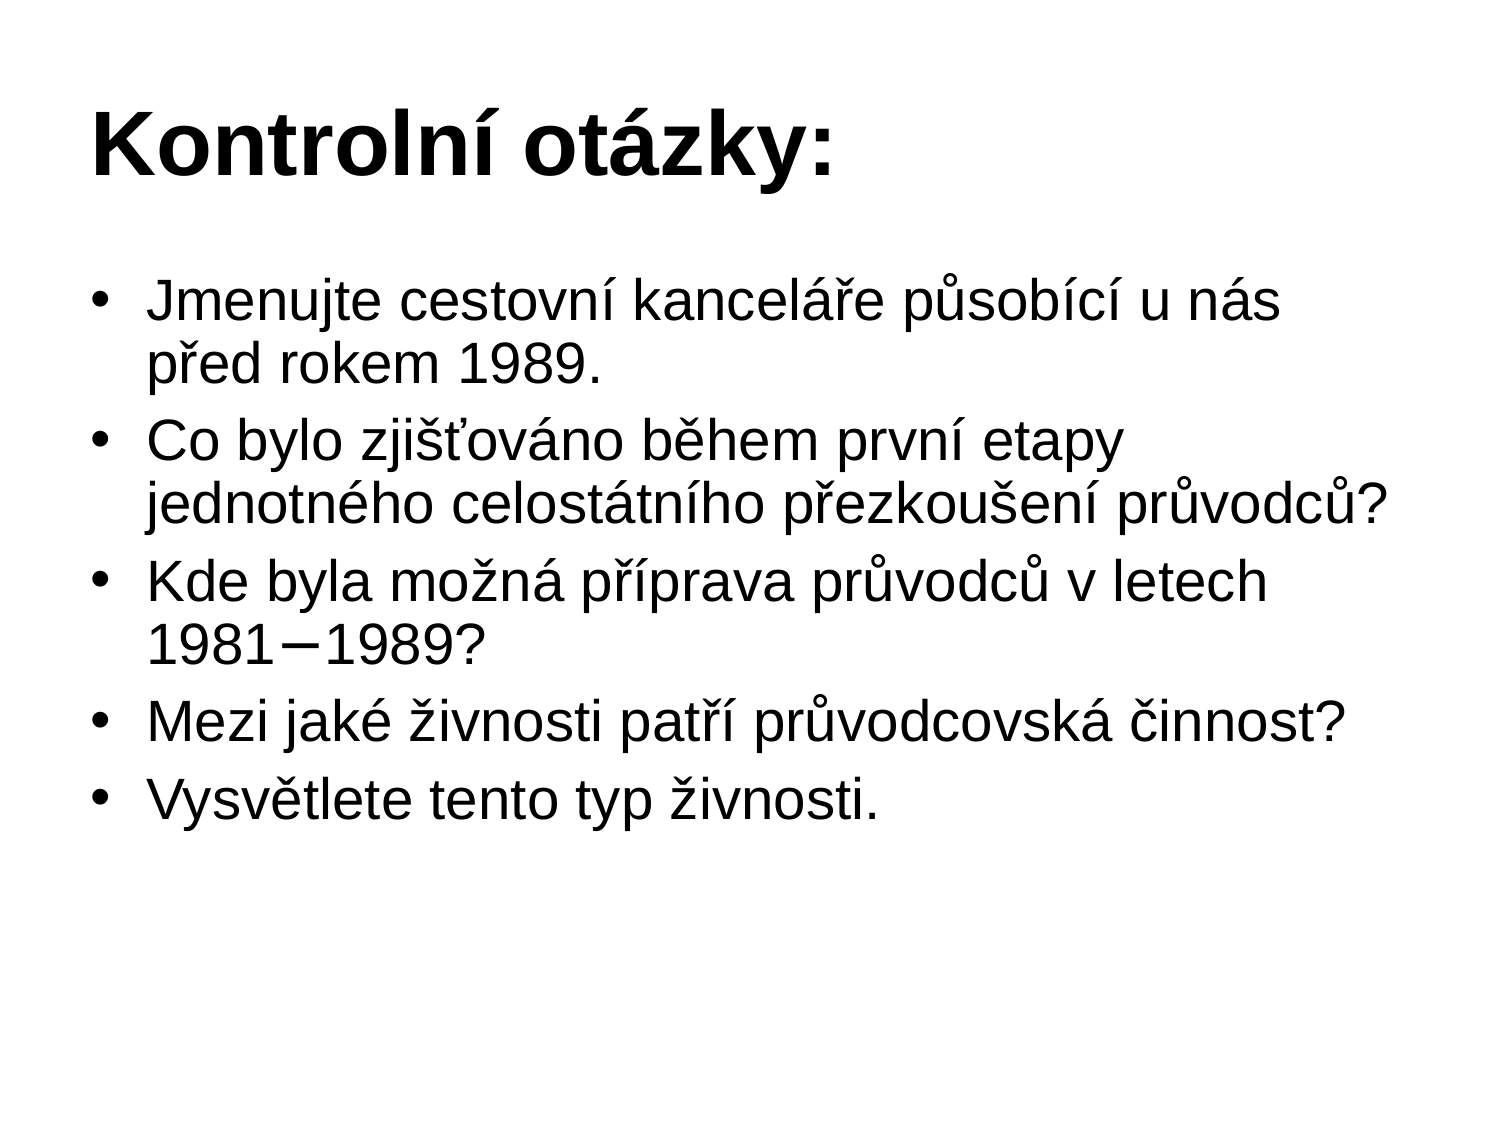

# Kontrolní otázky:
Jmenujte cestovní kanceláře působící u nás
před rokem 1989.
Co bylo zjišťováno během první etapy jednotného celostátního přezkoušení průvodců?
Kde byla možná příprava průvodců v letech
1981−1989?
Mezi jaké živnosti patří průvodcovská činnost?
Vysvětlete tento typ živnosti.